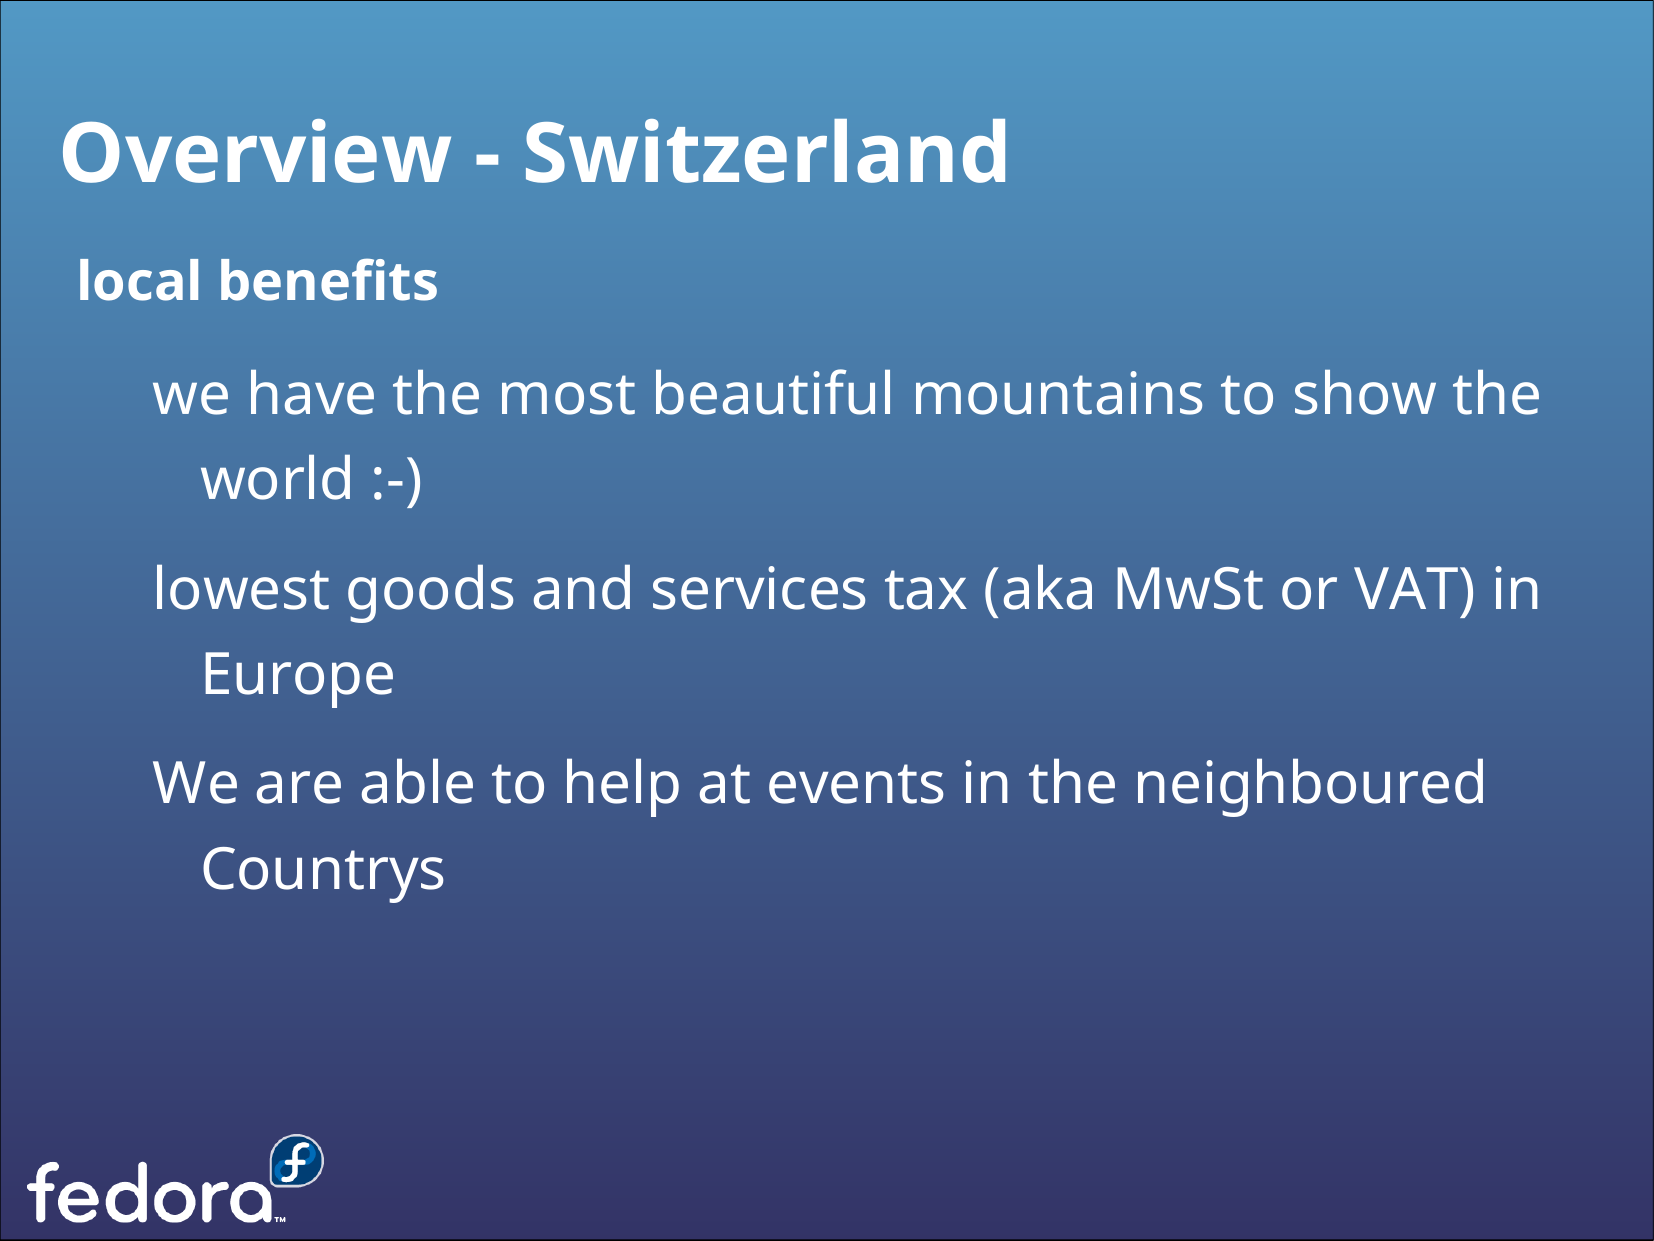

# Overview - Switzerland
local benefits
we have the most beautiful mountains to show the world :-)
lowest goods and services tax (aka MwSt or VAT) in Europe
We are able to help at events in the neighboured Countrys